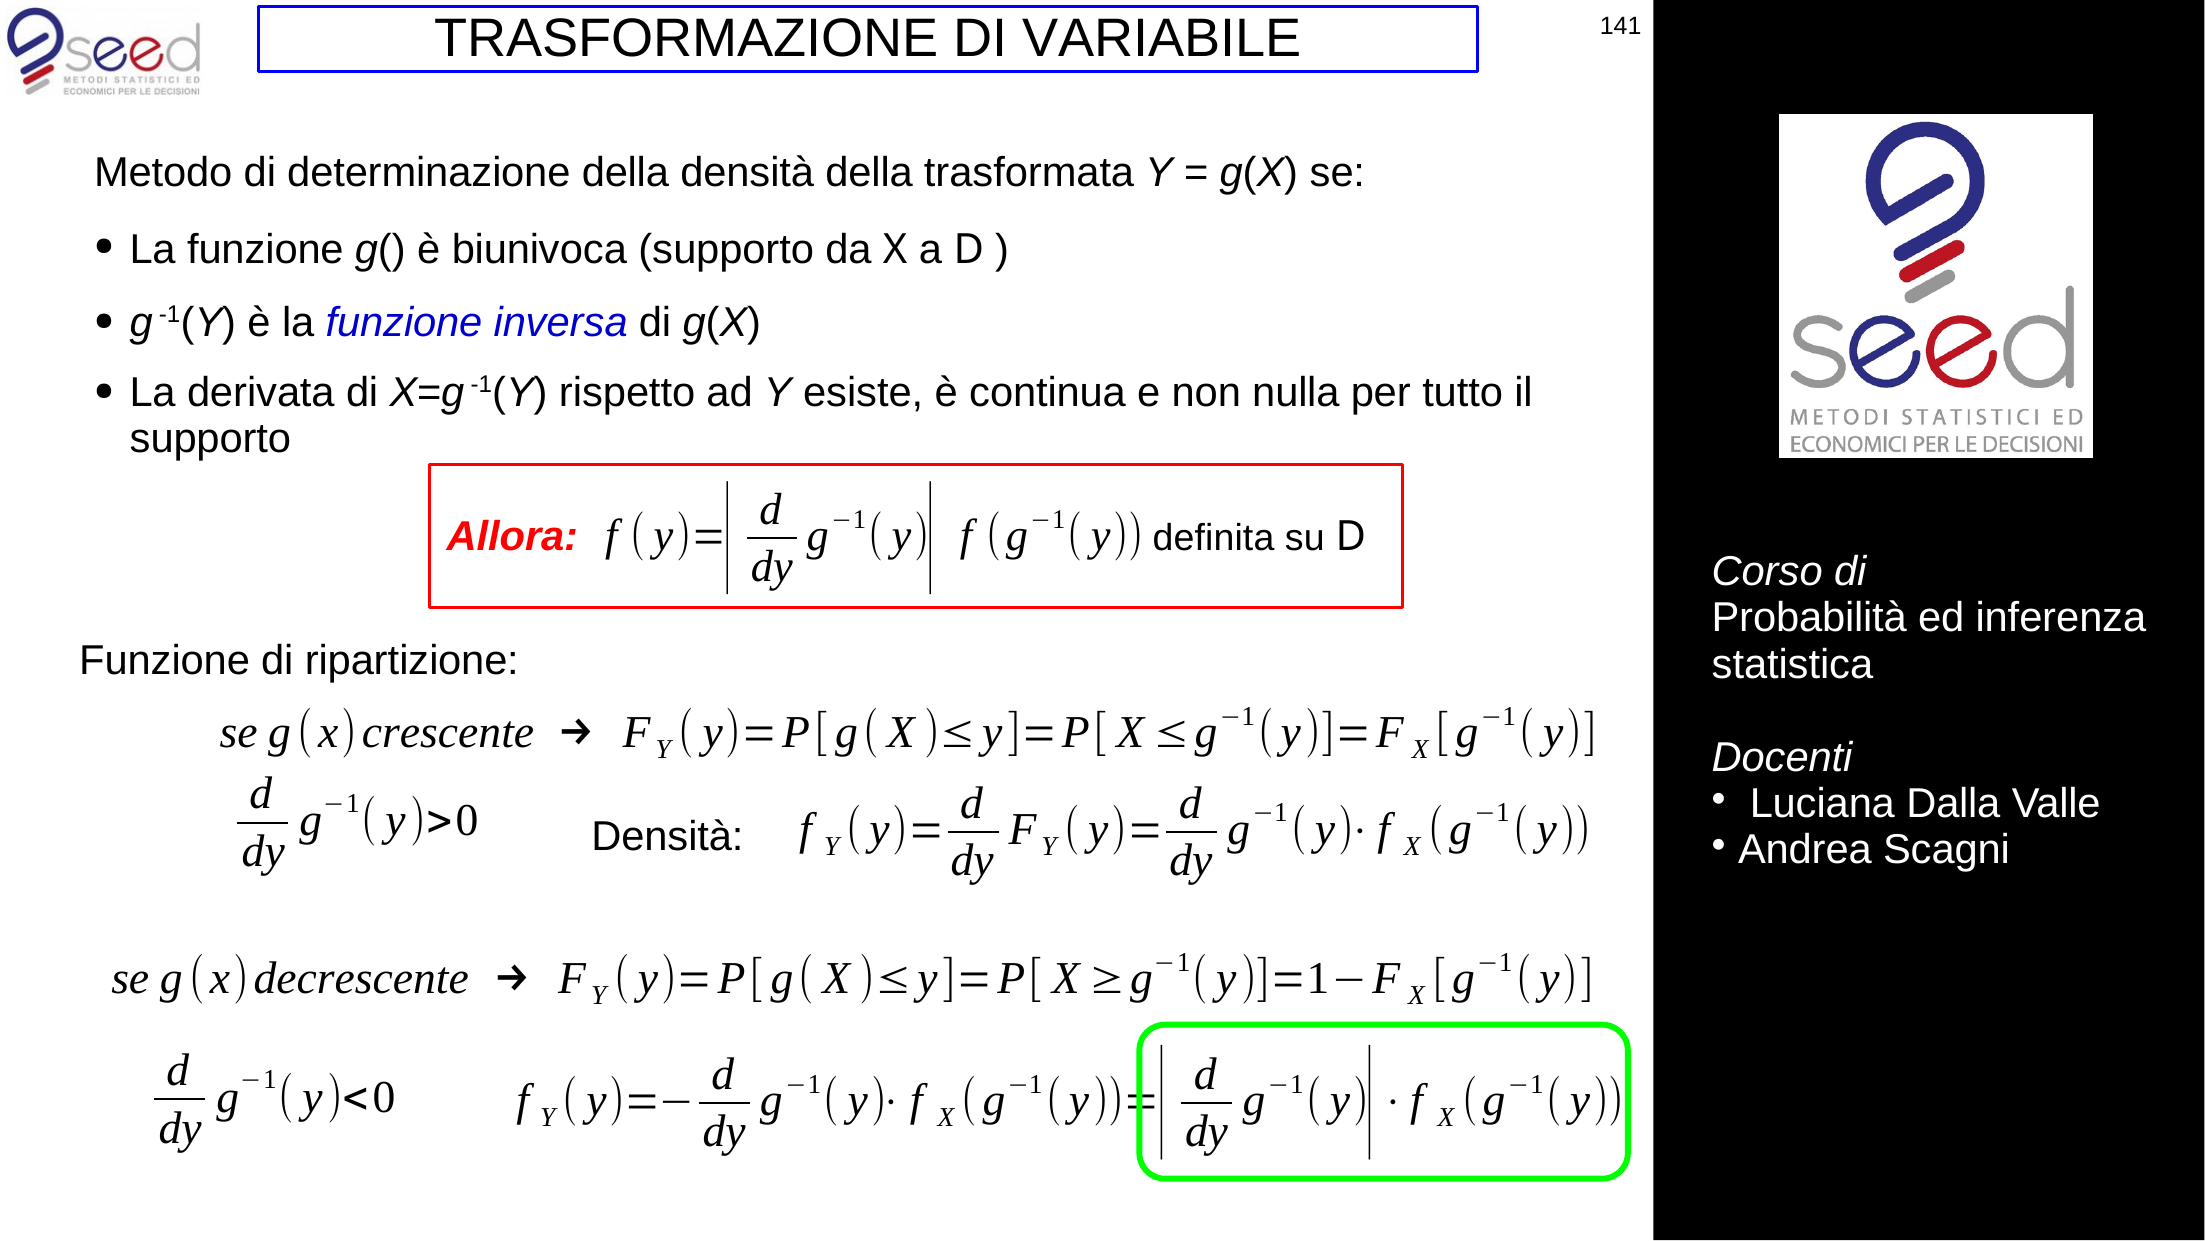

TRASFORMAZIONE DI VARIABILE
Metodo di determinazione della densità della trasformata Y = g(X) se:
La funzione g() è biunivoca (supporto da X a D )
g -1(Y) è la funzione inversa di g(X)
La derivata di X=g -1(Y) rispetto ad Y esiste, è continua e non nulla per tutto il supporto
 Allora:
definita su D
Funzione di ripartizione:
Densità: